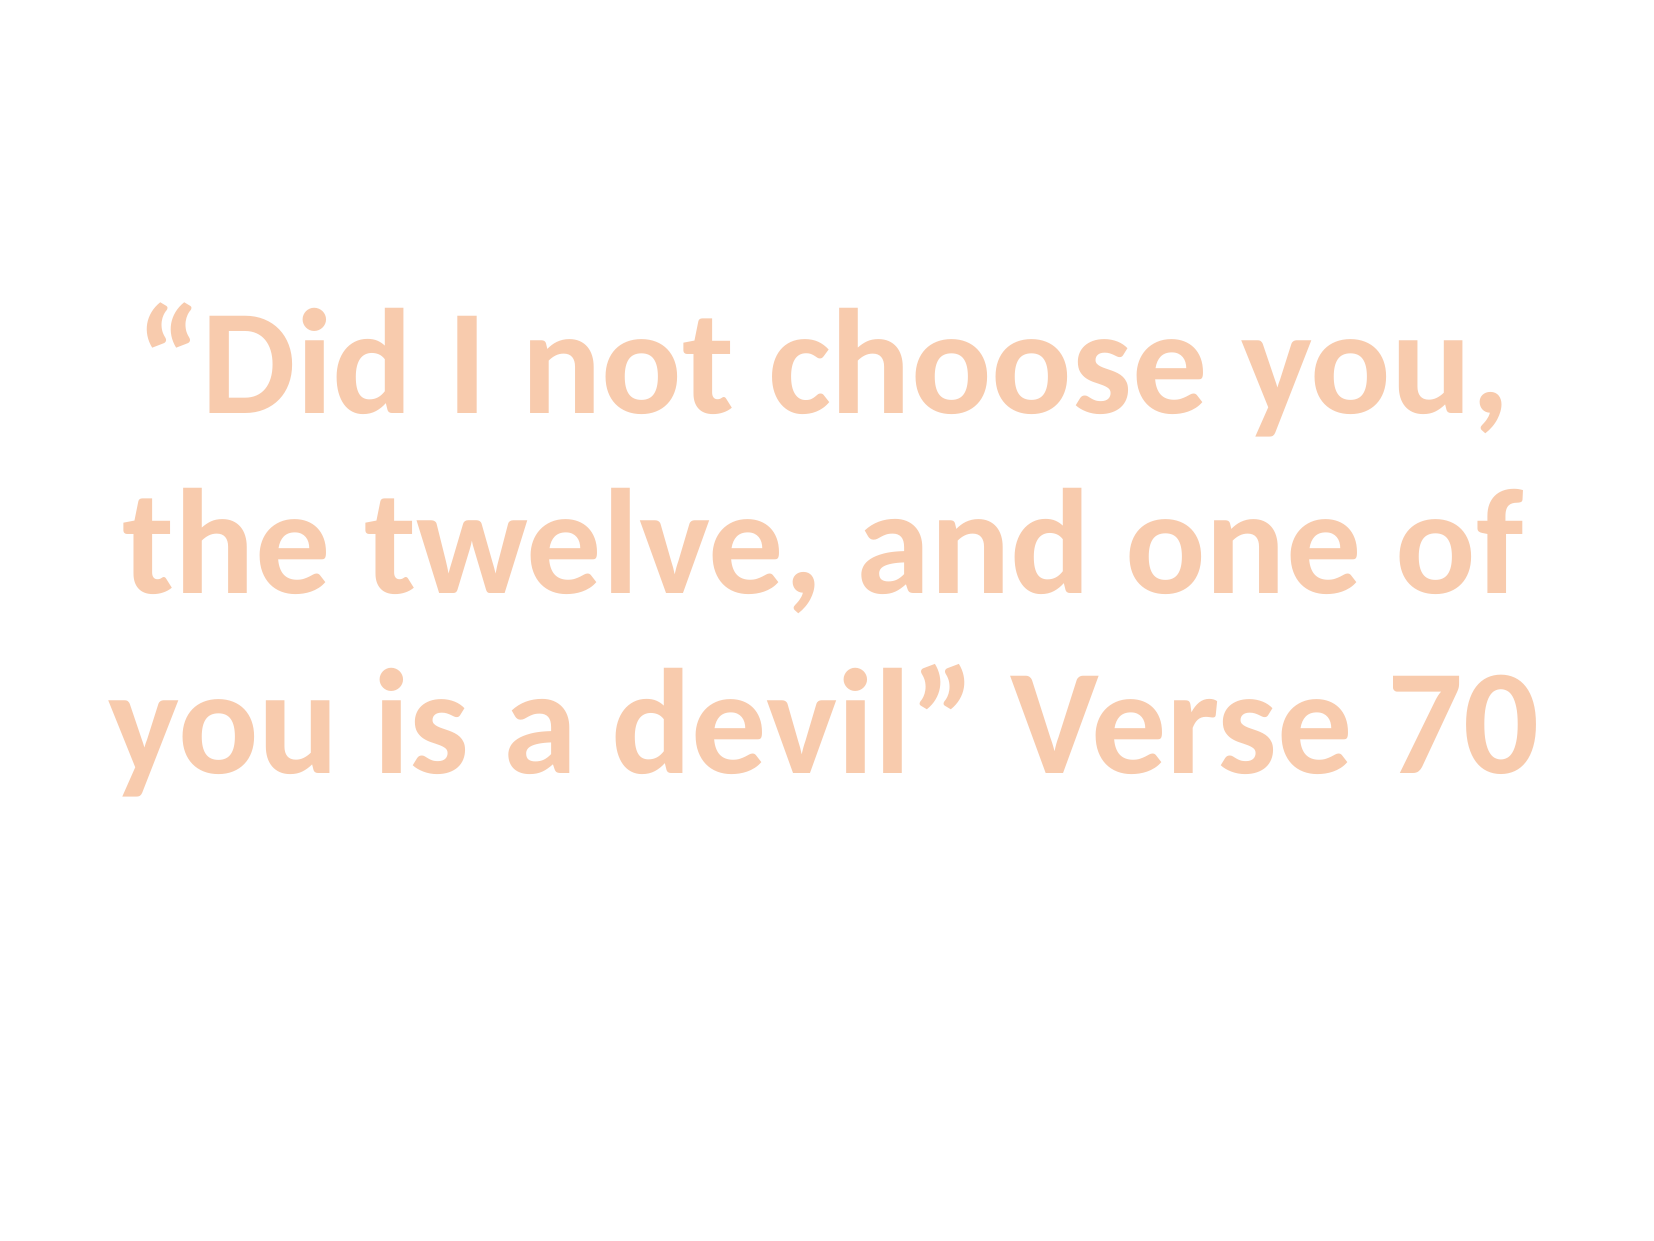

“Did I not choose you, the twelve, and one of you is a devil” Verse 70